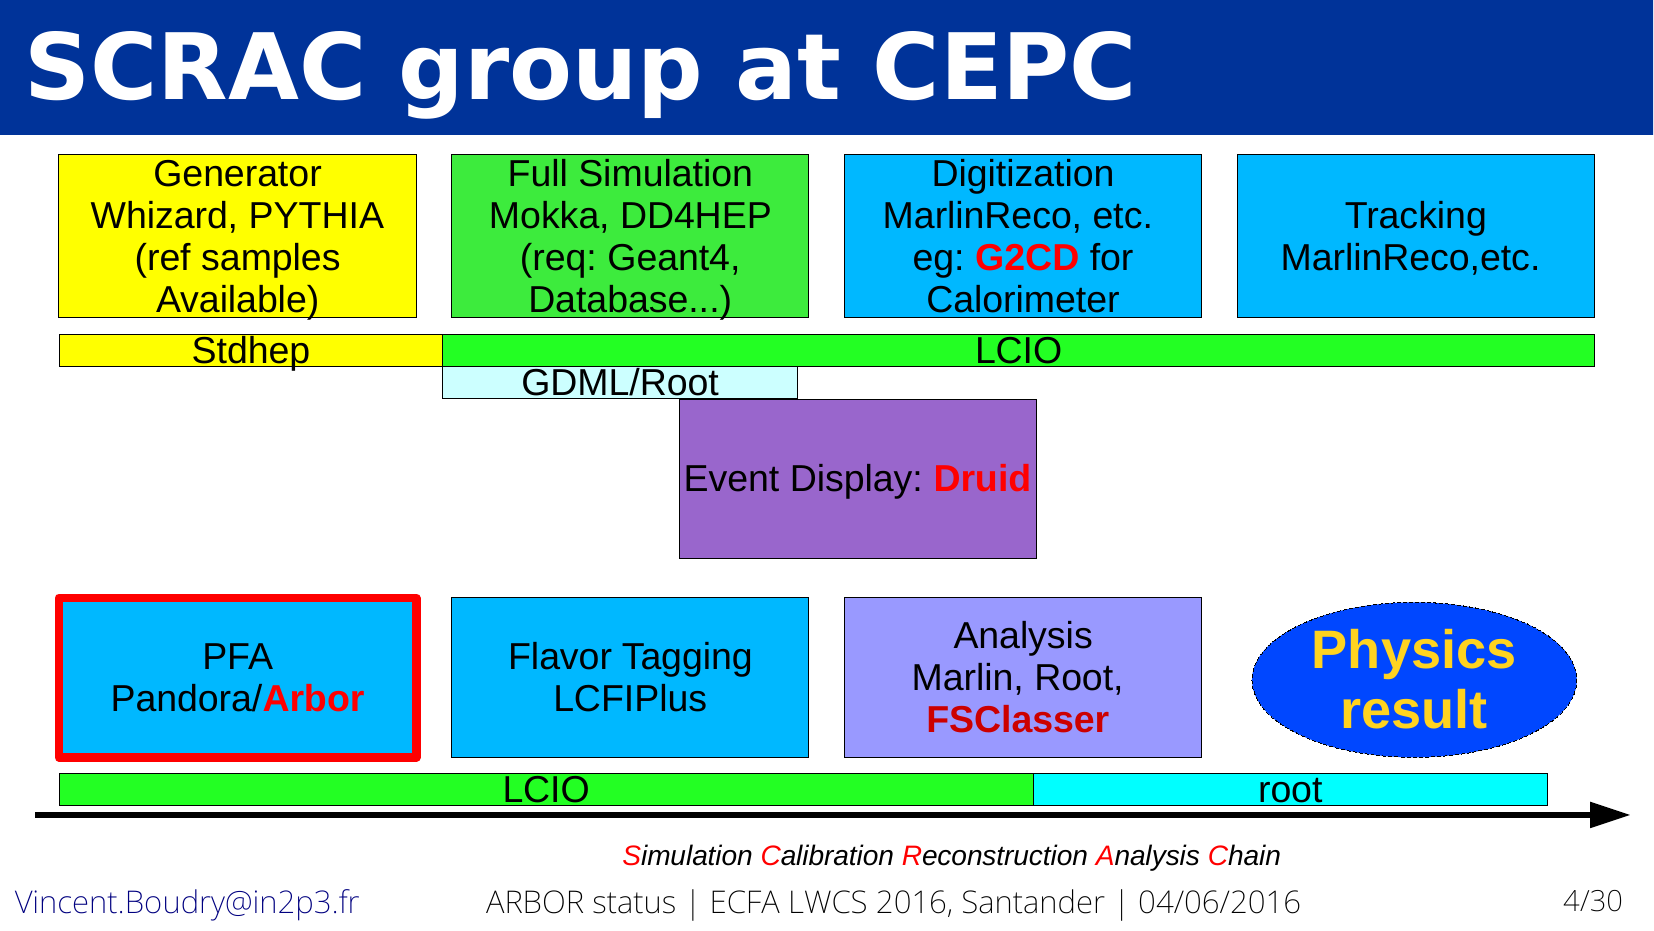

# SCRAC group at CEPC
Generator
Whizard, PYTHIA
(ref samples
Available)
Full Simulation
Mokka, DD4HEP
(req: Geant4,
Database...)
Digitization
MarlinReco, etc.
eg: G2CD for
Calorimeter
Tracking
MarlinReco,etc.
Stdhep
LCIO
GDML/Root
Event Display: Druid
PFA
Pandora/Arbor
Flavor Tagging
LCFIPlus
Analysis
Marlin, Root,
FSClasser
Physics
result
LCIO
root
Simulation Calibration Reconstruction Analysis Chain
ARBOR status | ECFA LWCS 2016, Santander | 04/06/2016
4